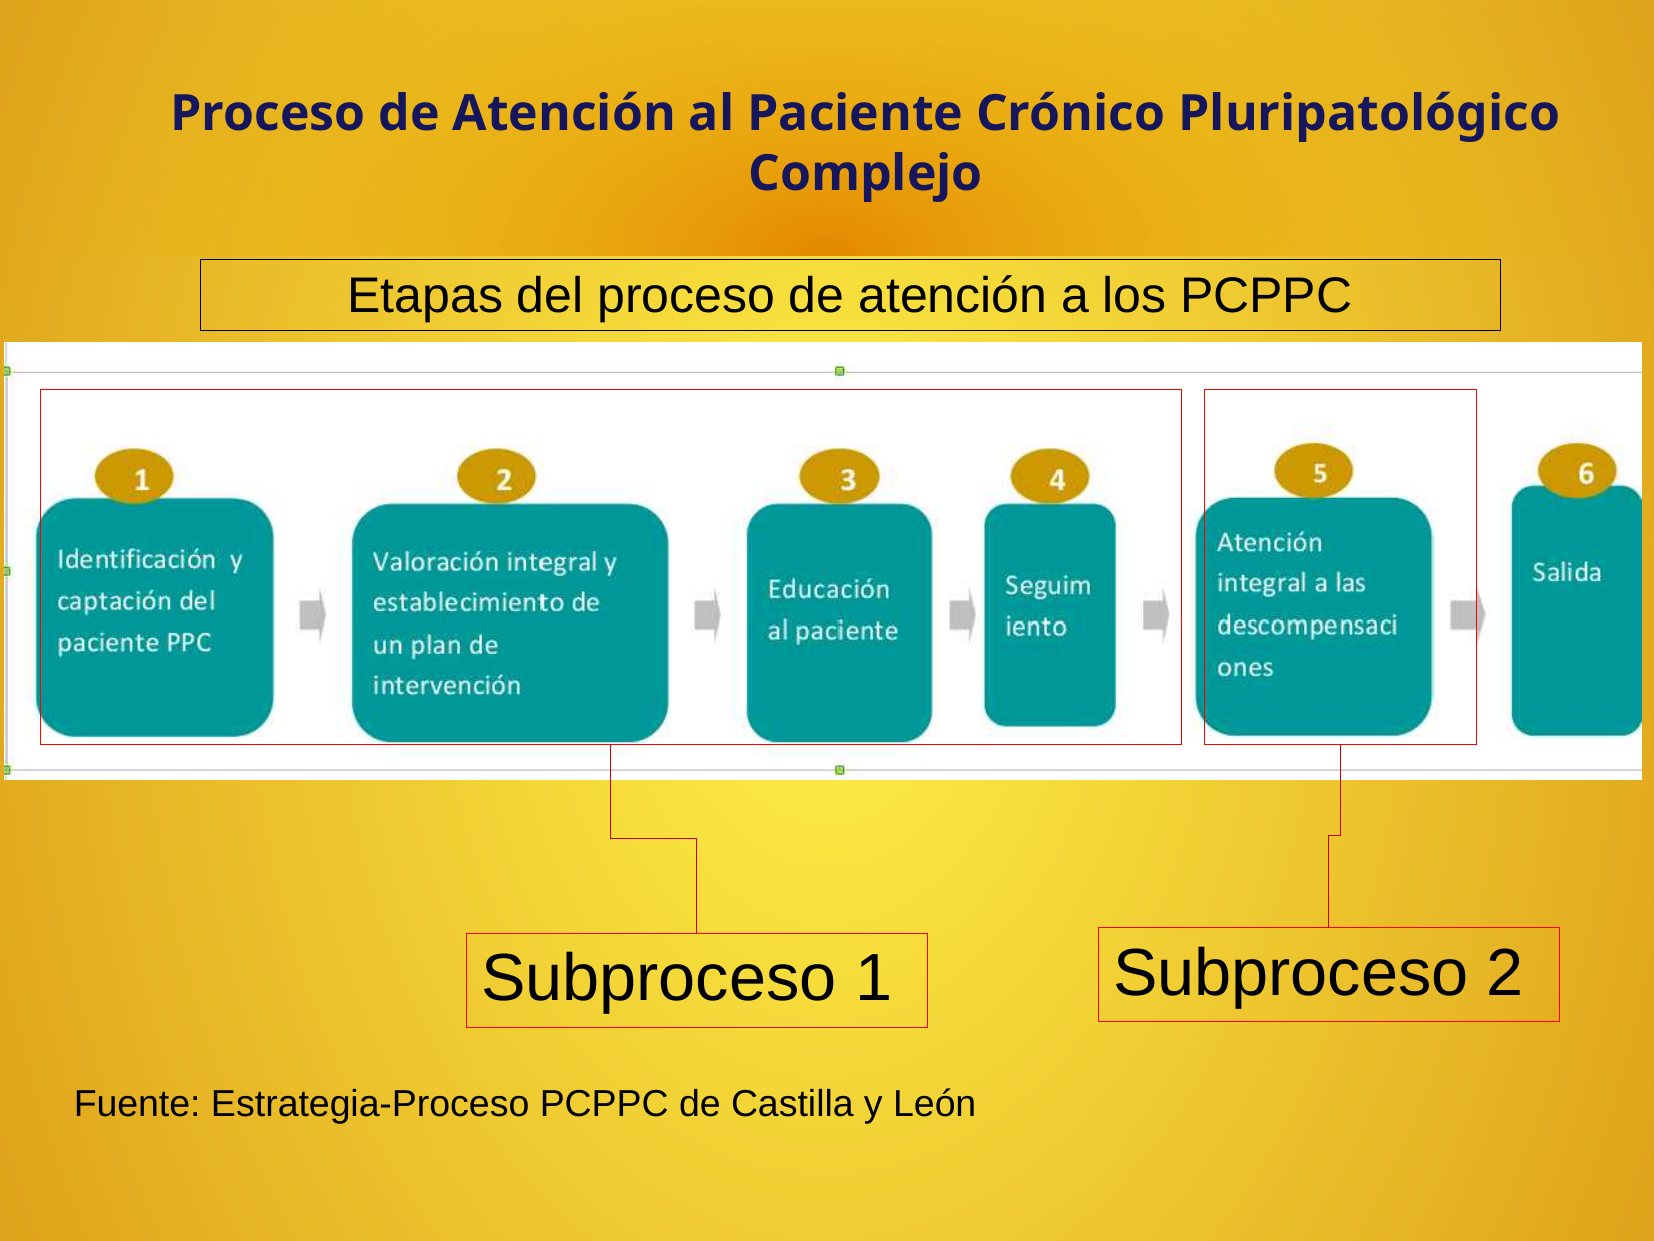

Proceso de Atención al Paciente Crónico Pluripatológico Complejo
Etapas del proceso de atención a los PCPPC
Subproceso 2
Subproceso 1
Fuente: Estrategia-Proceso PCPPC de Castilla y León